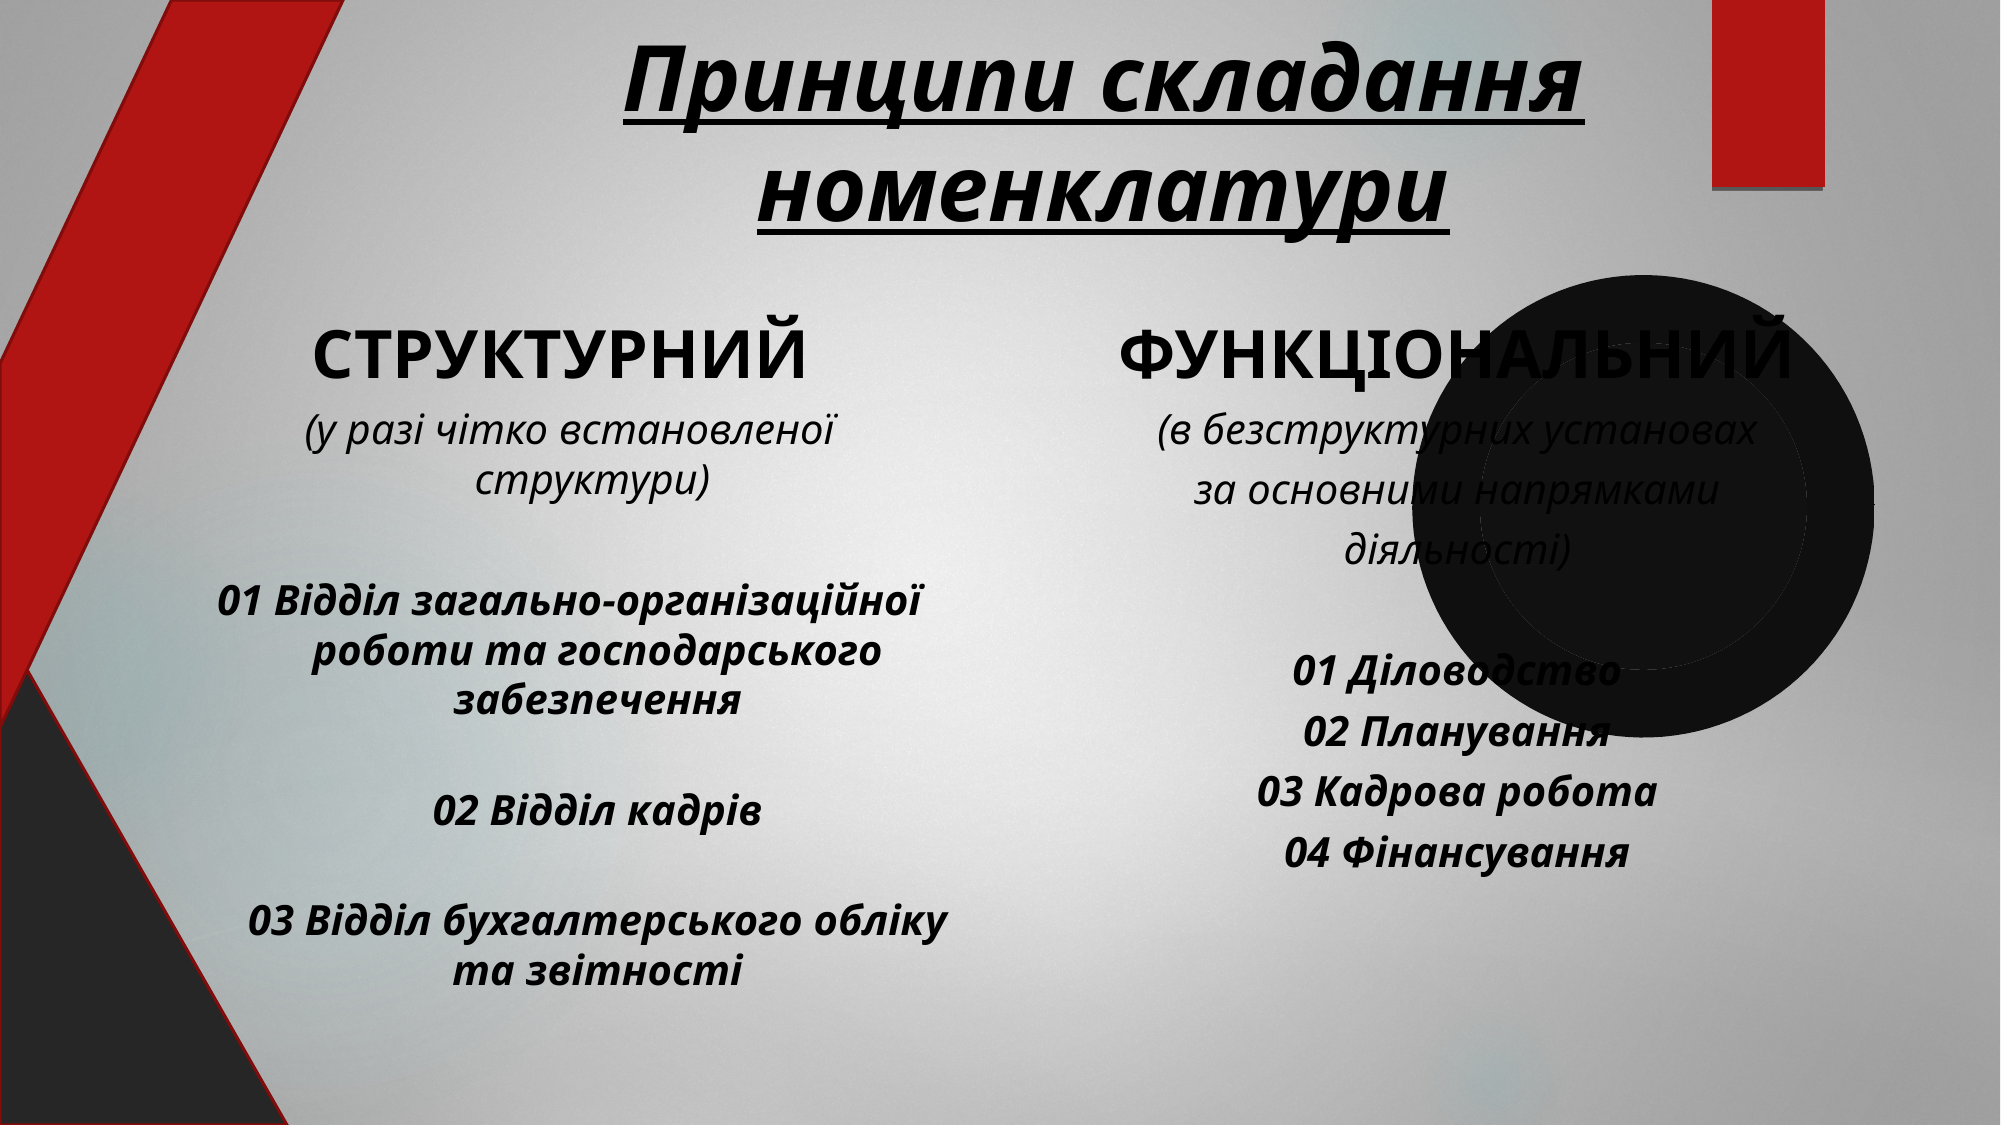

# Принципи складання номенклатури
СТРУКТУРНИЙ
(у разі чітко встановленої структури)
01 Відділ загально-організаційної роботи та господарського забезпечення
02 Відділ кадрів
03 Відділ бухгалтерського обліку та звітності
ФУНКЦІОНАЛЬНИЙ
(в безструктурних установах
за основними напрямками
діяльності)
01 Діловодство
02 Планування
03 Кадрова робота
04 Фінансування